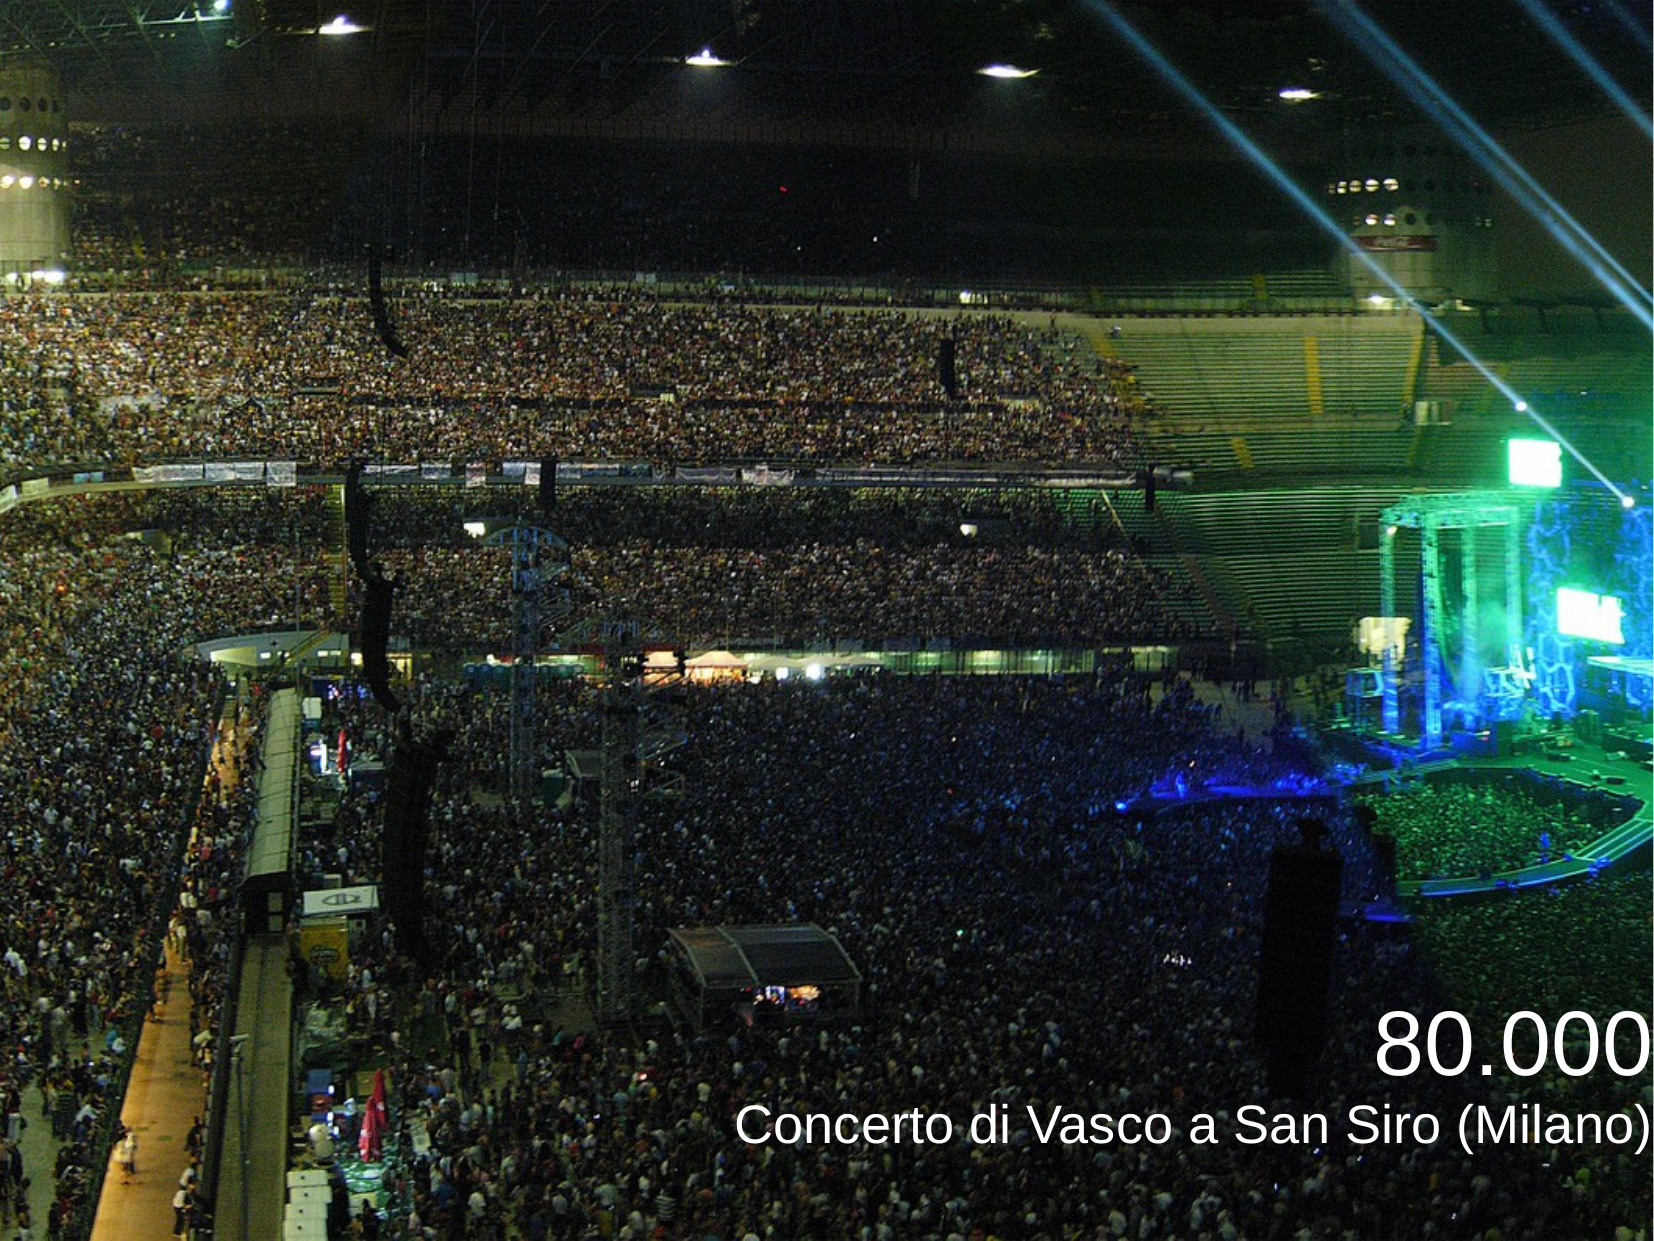

# 80.000 Concerto di Vasco a San Siro (Milano)